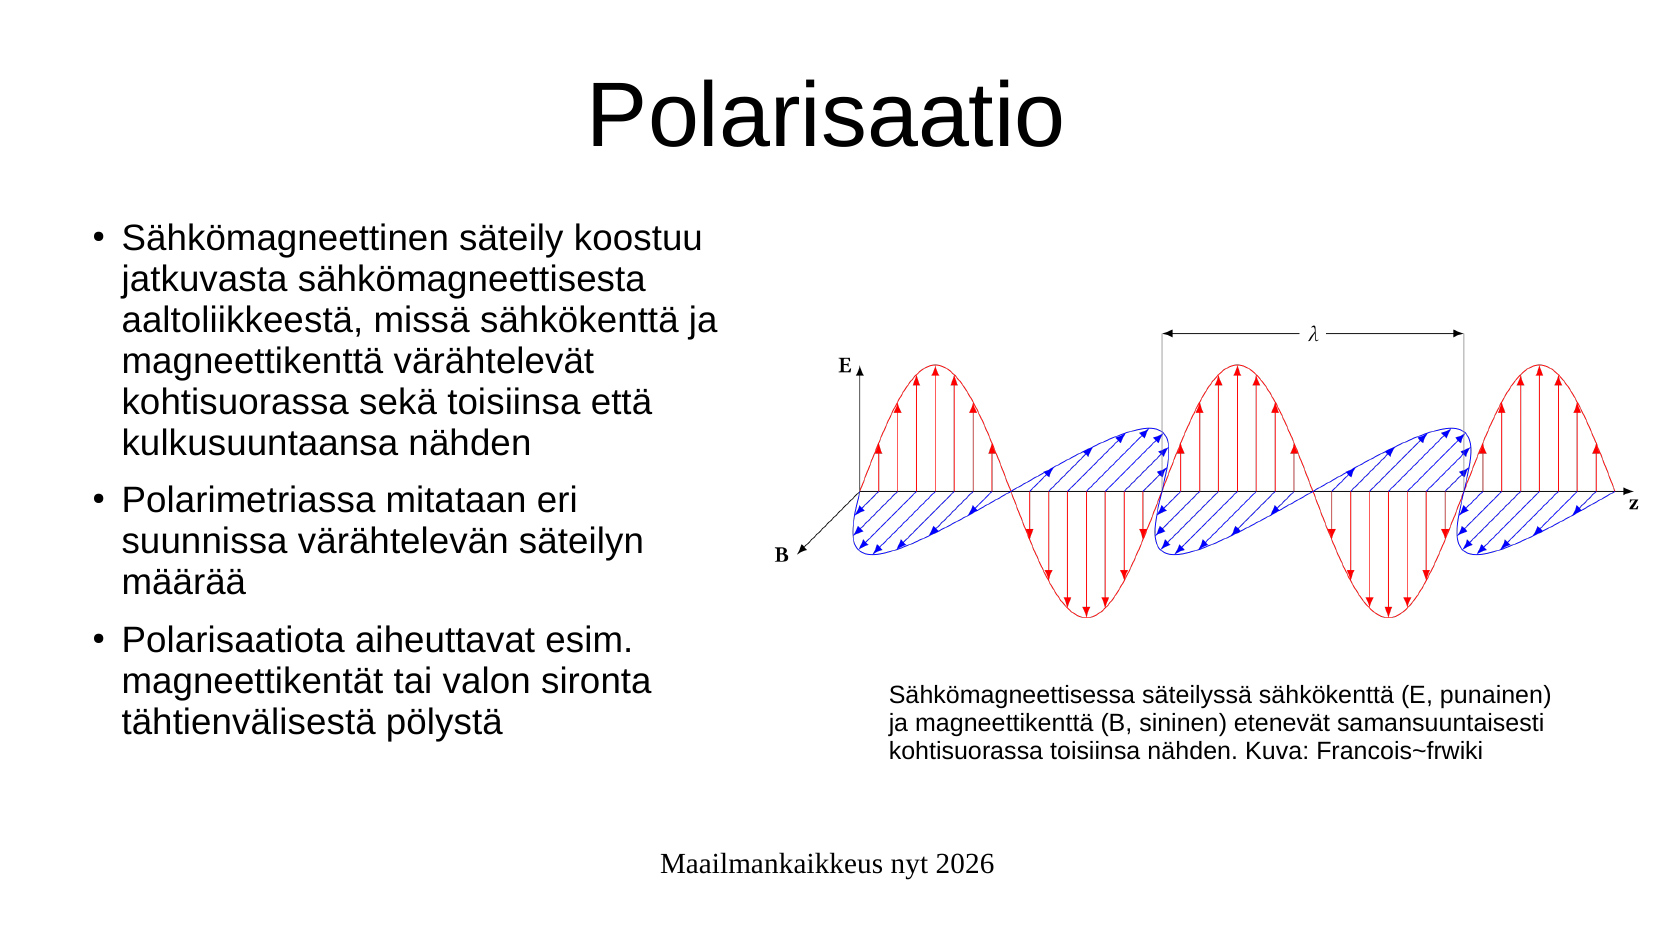

# Polarisaatio
Sähkömagneettinen säteily koostuu jatkuvasta sähkömagneettisesta aaltoliikkeestä, missä sähkökenttä ja magneettikenttä värähtelevät kohtisuorassa sekä toisiinsa että kulkusuuntaansa nähden
Polarimetriassa mitataan eri suunnissa värähtelevän säteilyn määrää
Polarisaatiota aiheuttavat esim. magneettikentät tai valon sironta tähtienvälisestä pölystä
Sähkömagneettisessa säteilyssä sähkökenttä (E, punainen) ja magneettikenttä (B, sininen) etenevät samansuuntaisesti kohtisuorassa toisiinsa nähden. Kuva: Francois~frwiki